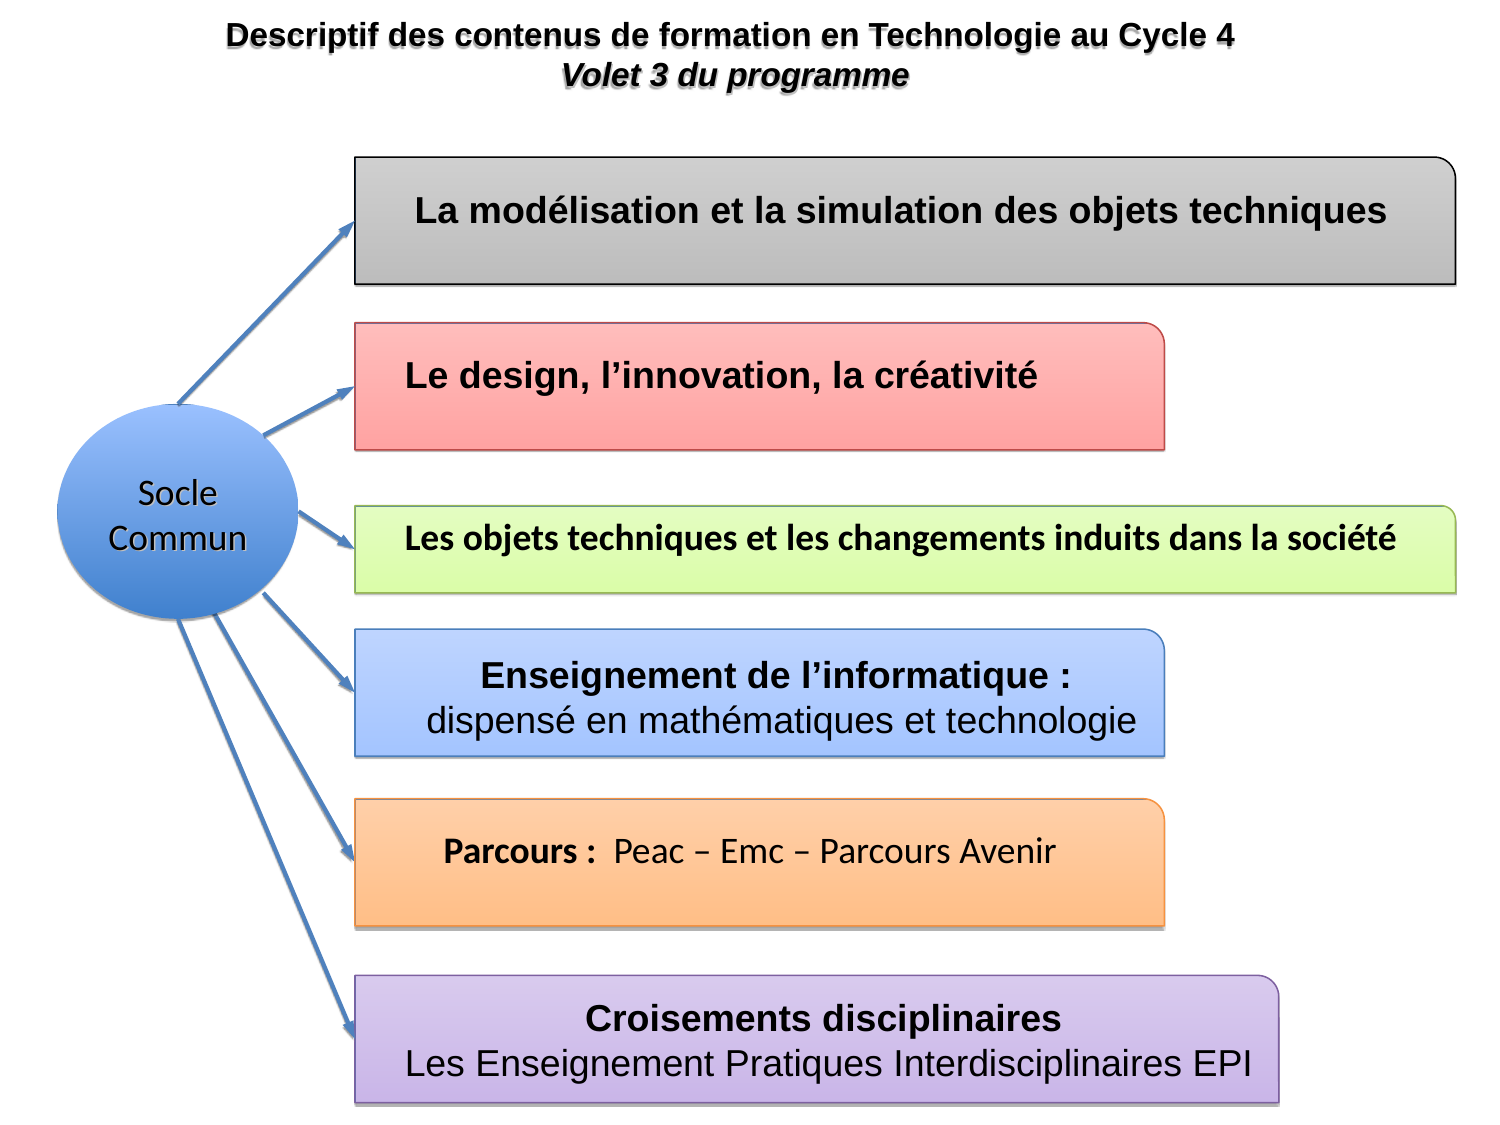

# Descriptif des contenus de formation en Technologie au Cycle 4 Volet 3 du programme
La modélisation et la simulation des objets techniques
Le design, l’innovation, la créativité
Socle Commun
Les objets techniques et les changements induits dans la société
Enseignement de l’informatique :
dispensé en mathématiques et technologie
Parcours : Peac – Emc – Parcours Avenir
Croisements disciplinaires
Les Enseignement Pratiques Interdisciplinaires EPI